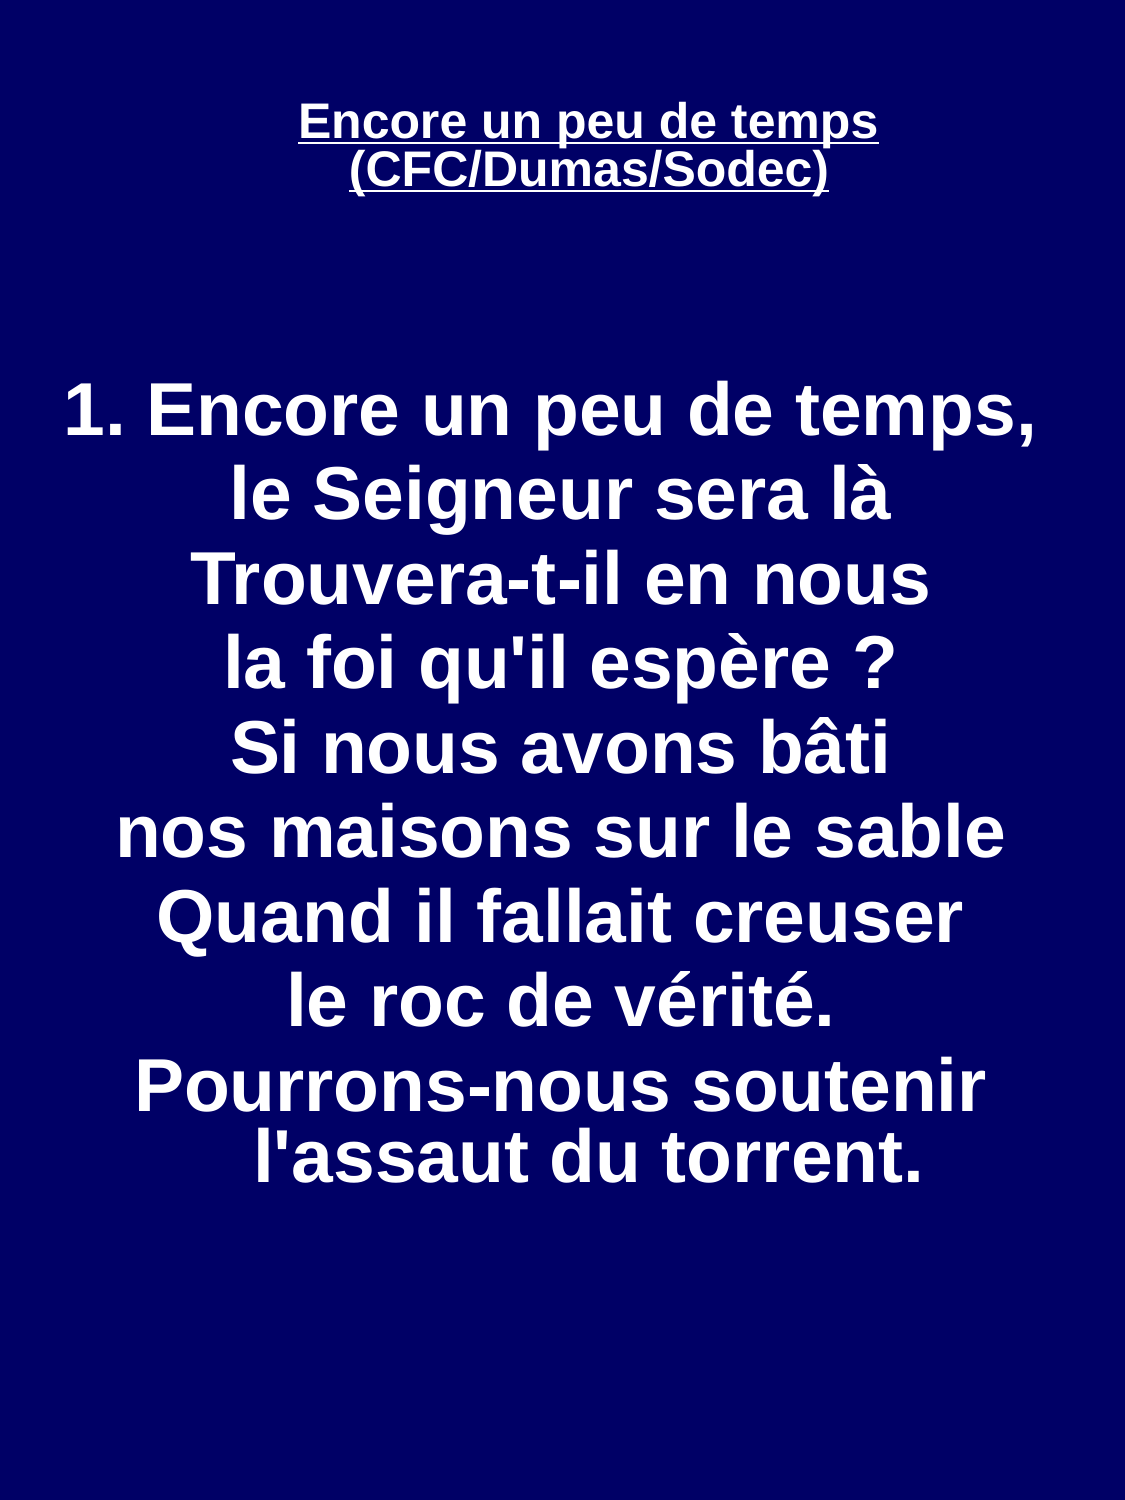

Encore un peu de temps (CFC/Dumas/Sodec)
1. Encore un peu de temps,
le Seigneur sera là
Trouvera-t-il en nous
la foi qu'il espère ?
Si nous avons bâti
nos maisons sur le sable
Quand il fallait creuser
le roc de vérité.
Pourrons-nous soutenir l'assaut du torrent.